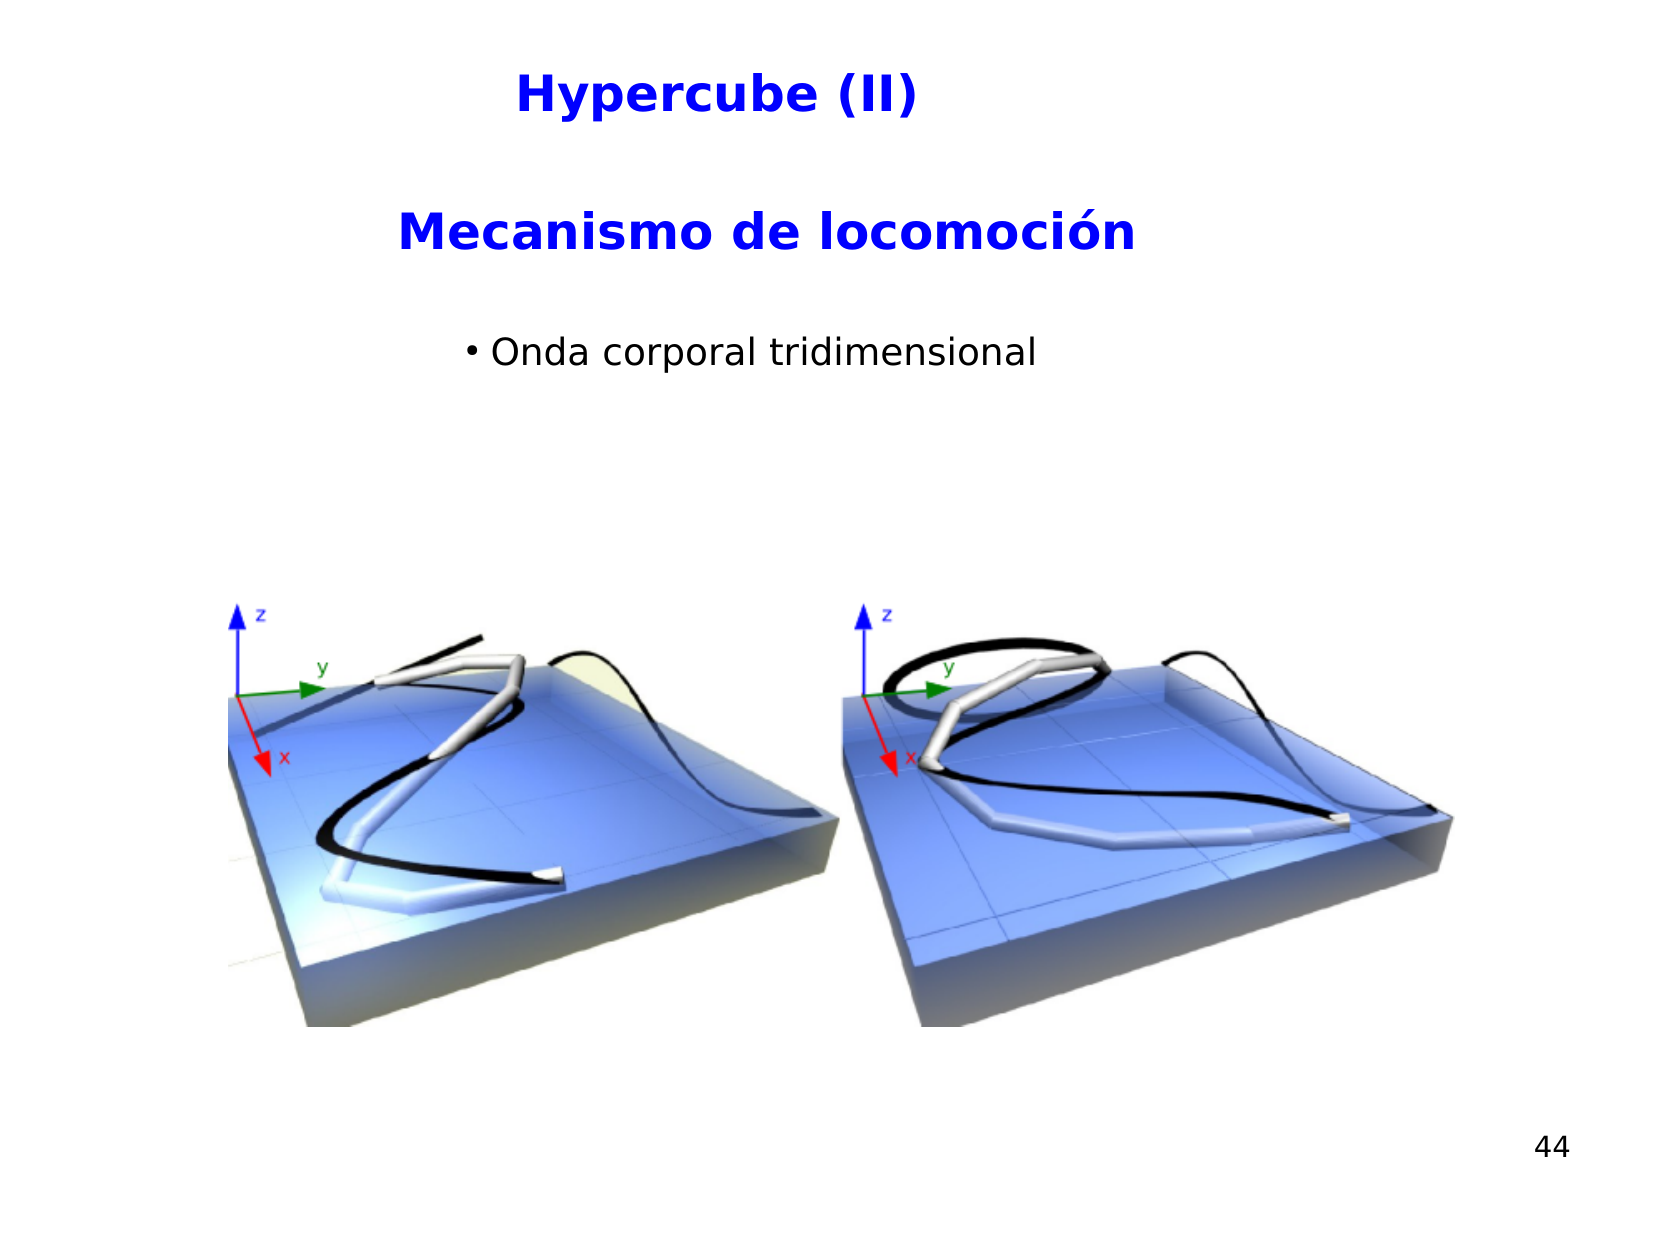

Hypercube (II)
Mecanismo de locomoción
 Onda corporal tridimensional
44